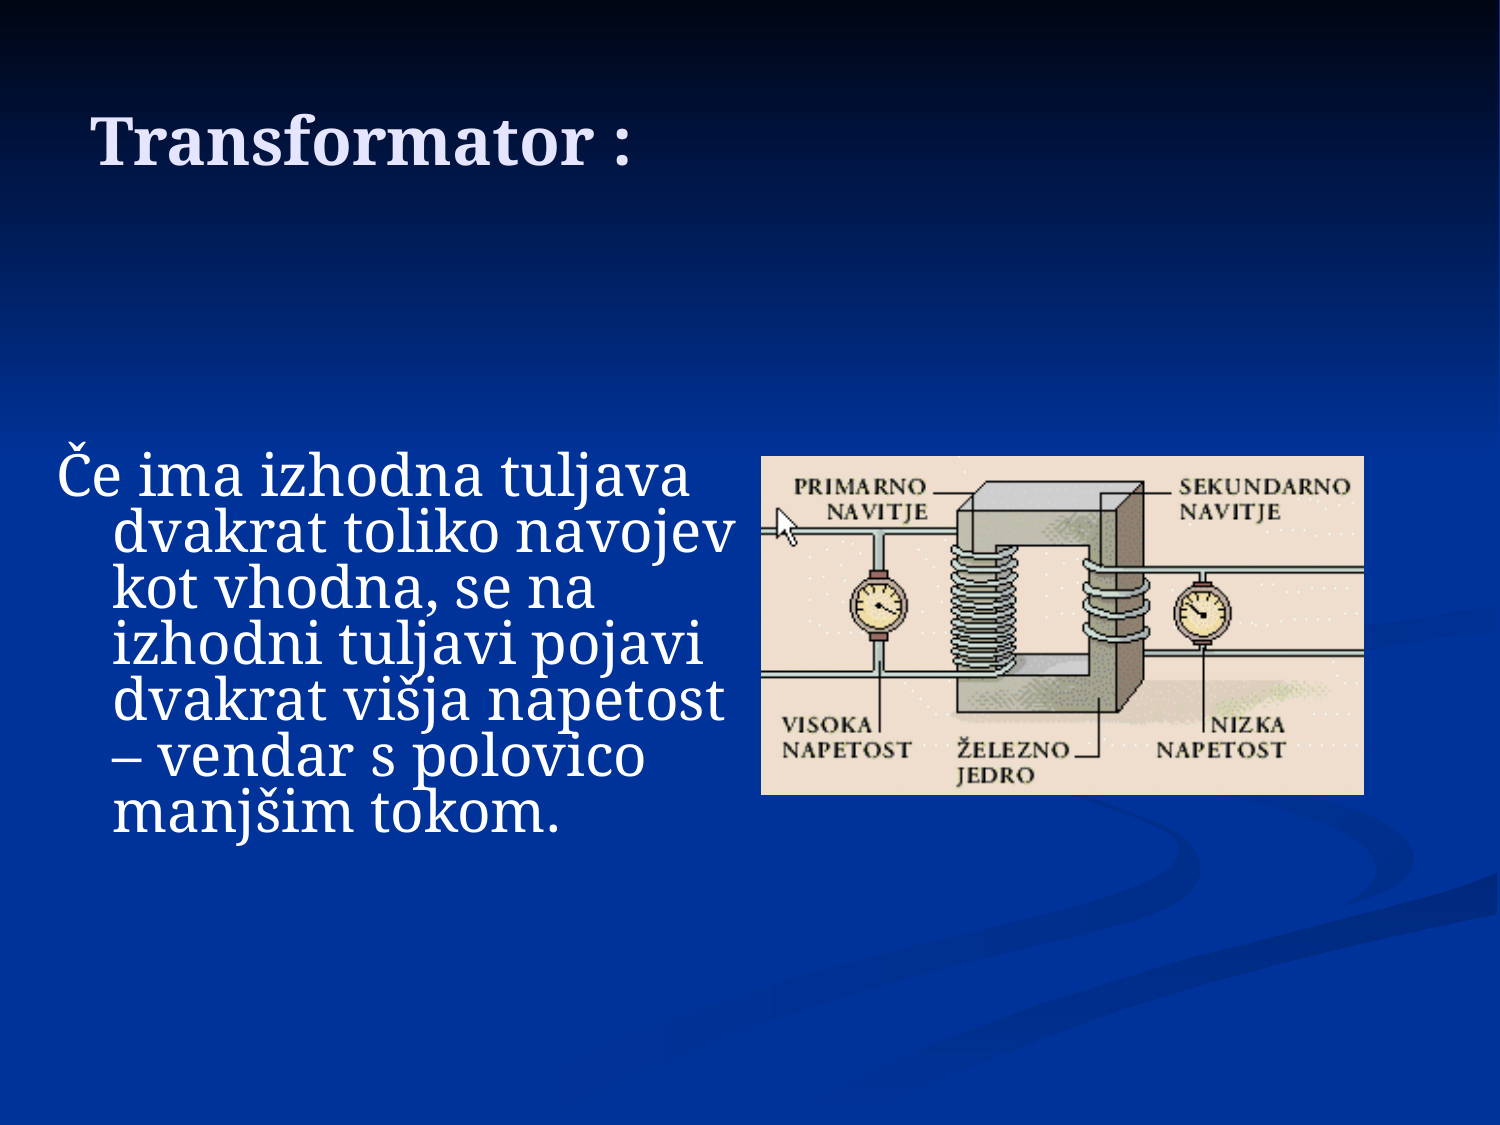

# Transformator :
Če ima izhodna tuljava dvakrat toliko navojev kot vhodna, se na izhodni tuljavi pojavi dvakrat višja napetost – vendar s polovico manjšim tokom.